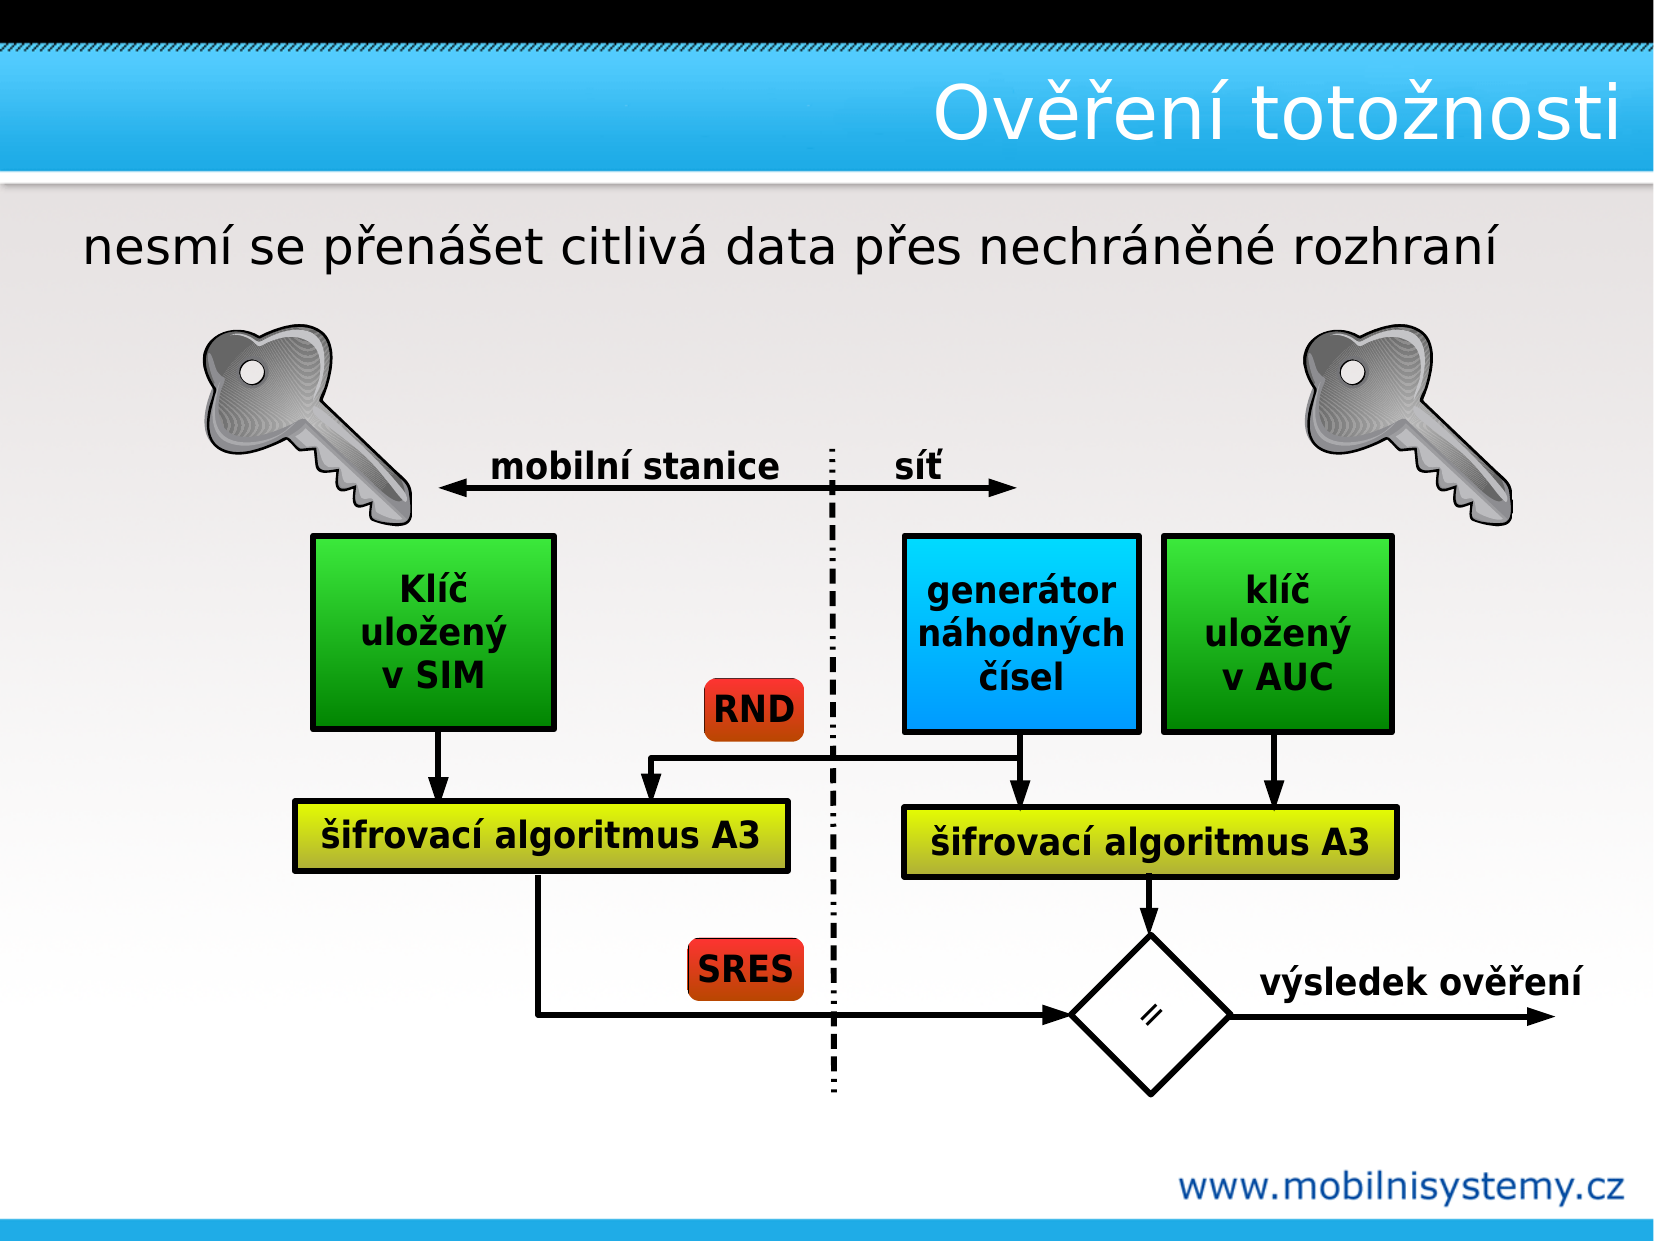

# Ověření totožnosti
nesmí se přenášet citlivá data přes nechráněné rozhraní
mobilní stanice
síť
Klíč
uložený
v SIM
generátor
náhodných
čísel
klíč
uložený
v AUC
RND
šifrovací algoritmus A3
šifrovací algoritmus A3
SRES
výsledek ověření
=